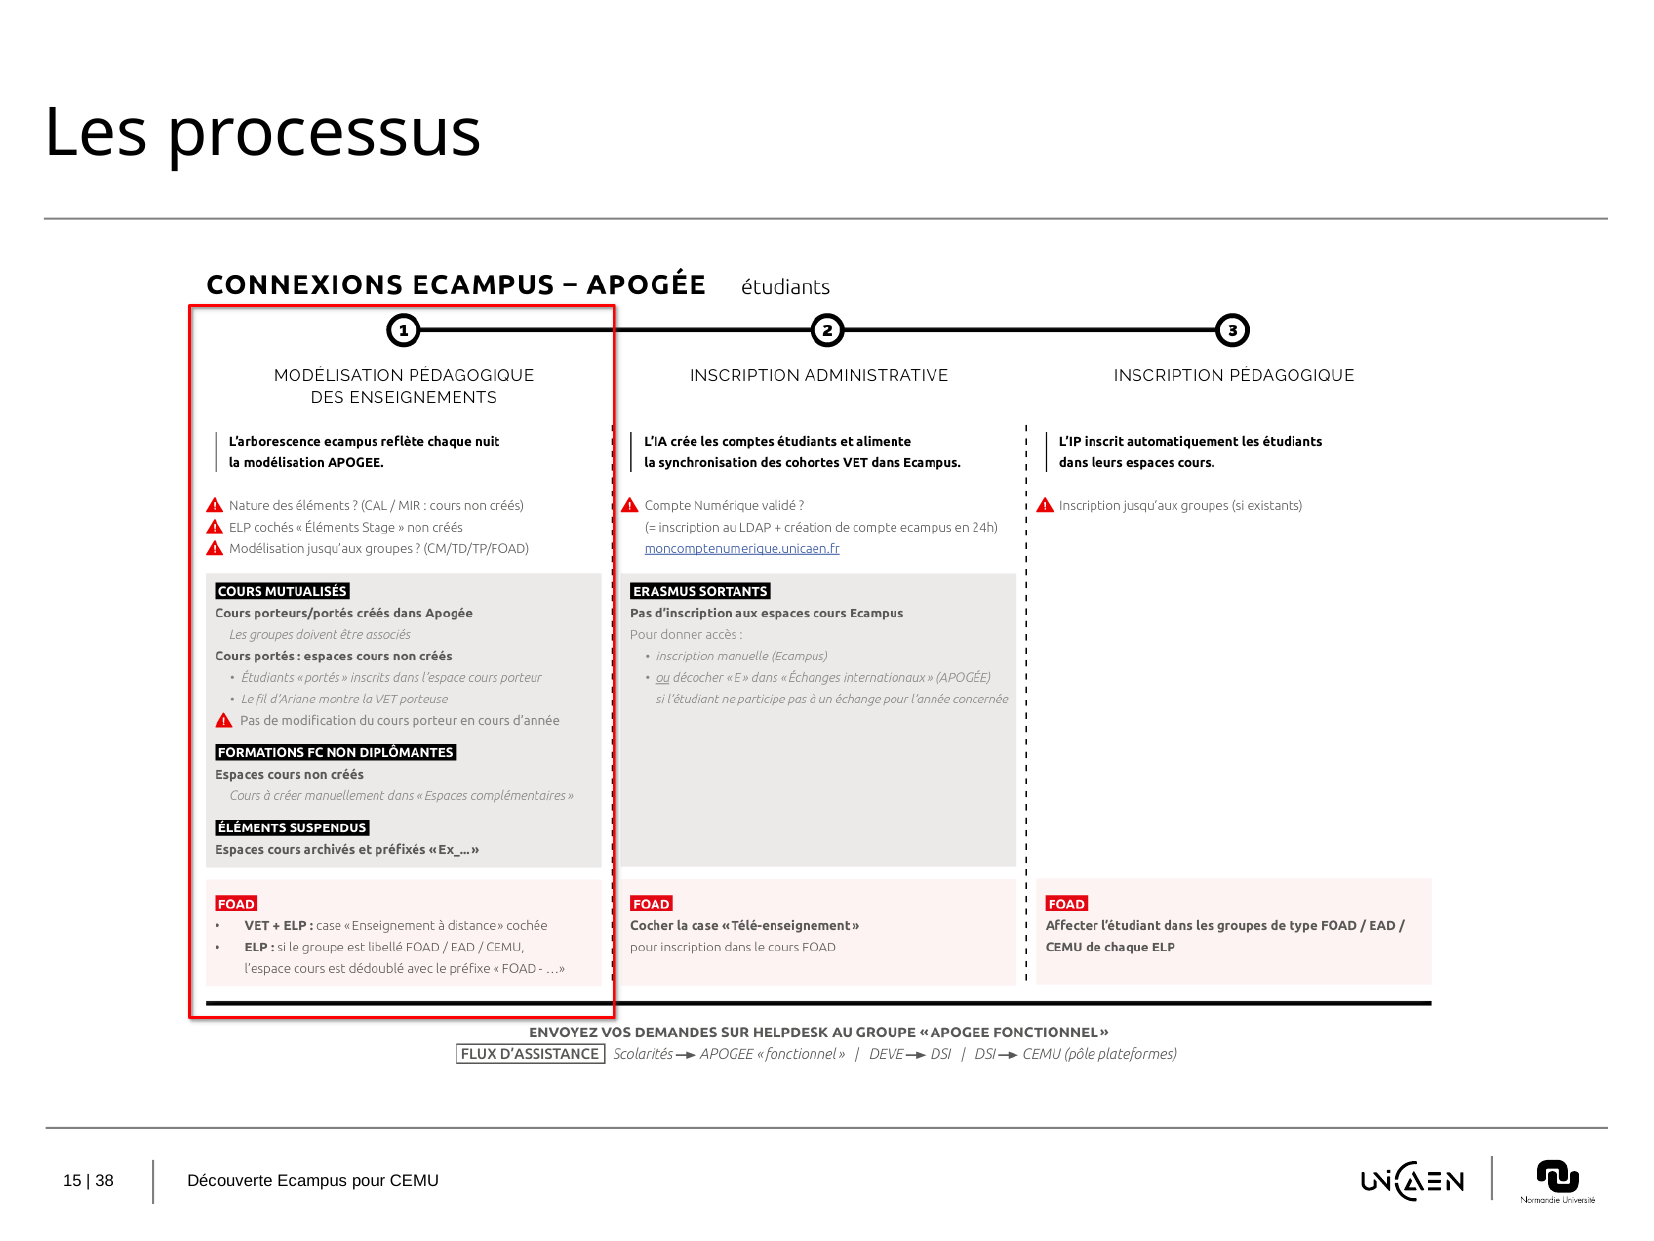

# Les processus
15
Découverte Ecampus pourn les personnels administratifs